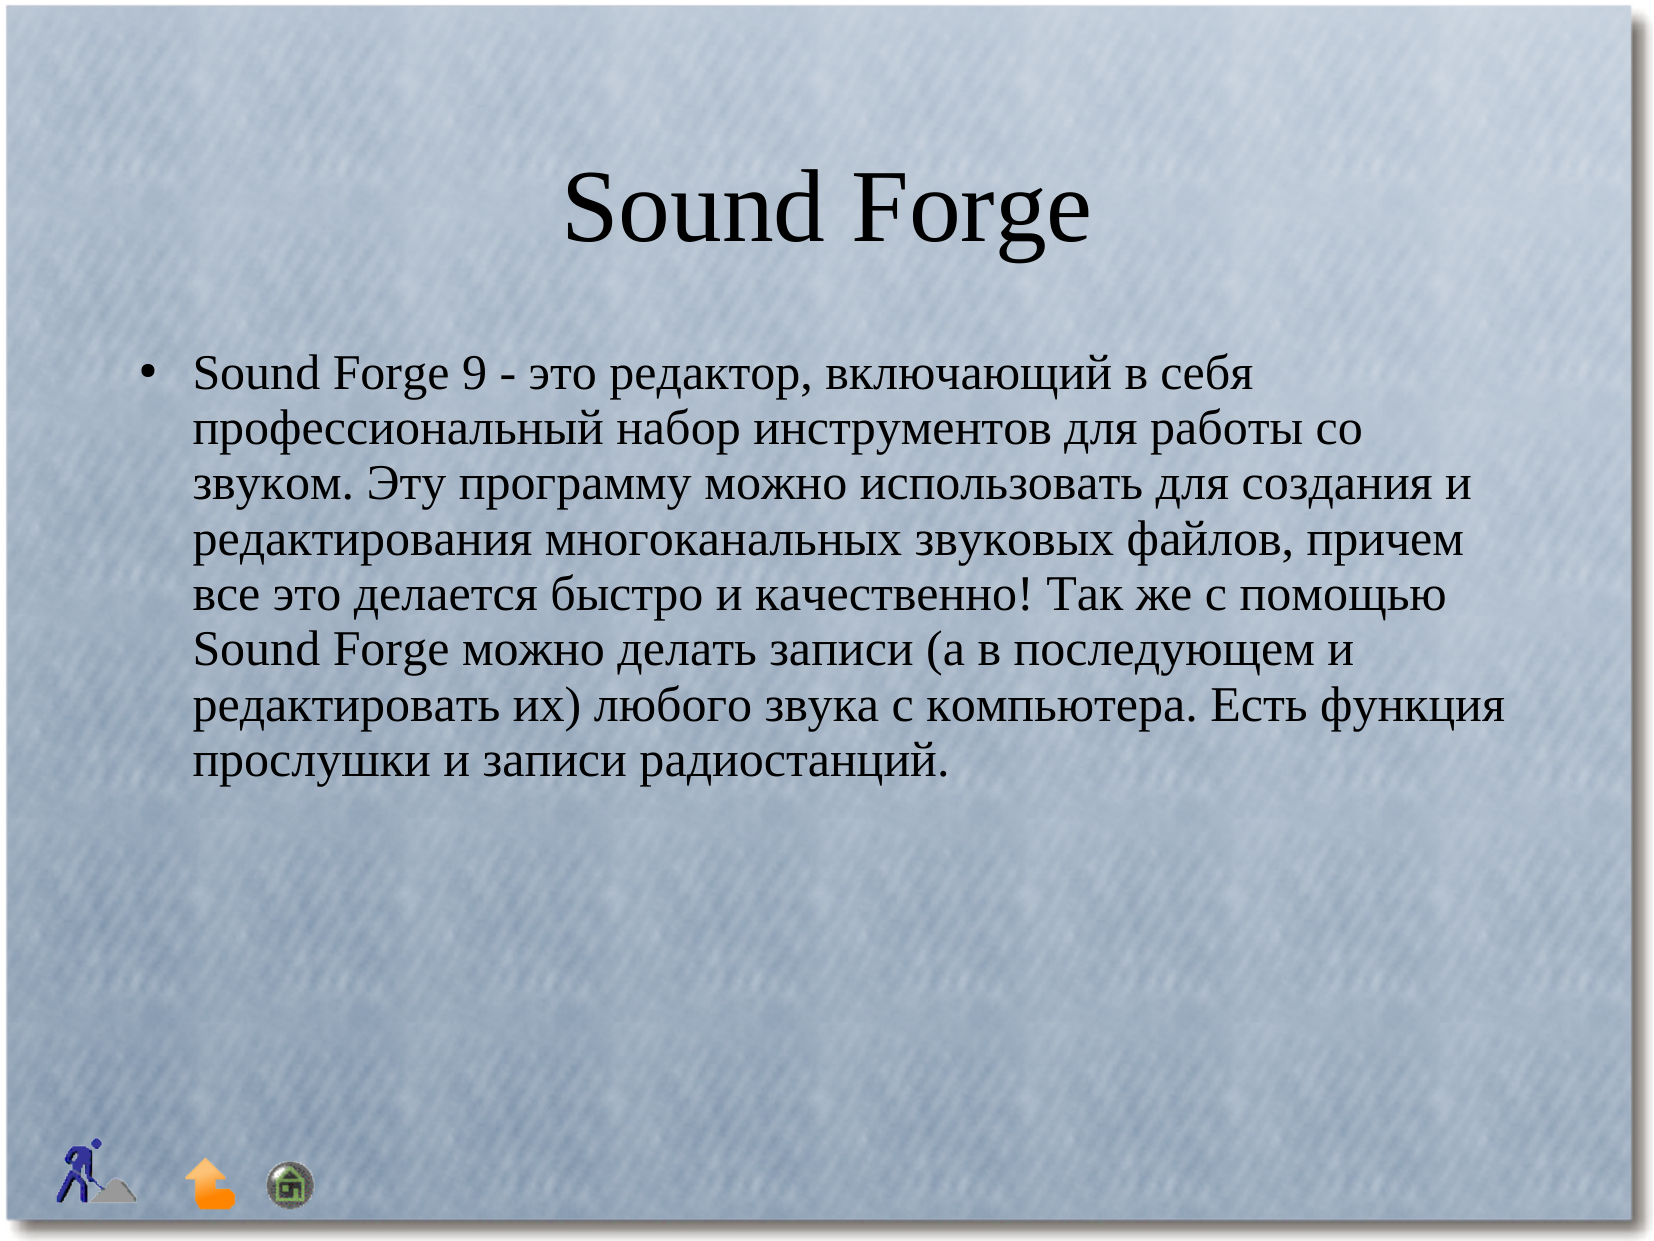

# Sound Forge
Sound Forge 9 - это редактор, включающий в себя профессиональный набор инструментов для работы со звуком. Эту программу можно использовать для создания и редактирования многоканальных звуковых файлов, причем все это делается быстро и качественно! Так же с помощью Sound Forge можно делать записи (а в последующем и редактировать их) любого звука с компьютера. Есть функция прослушки и записи радиостанций.